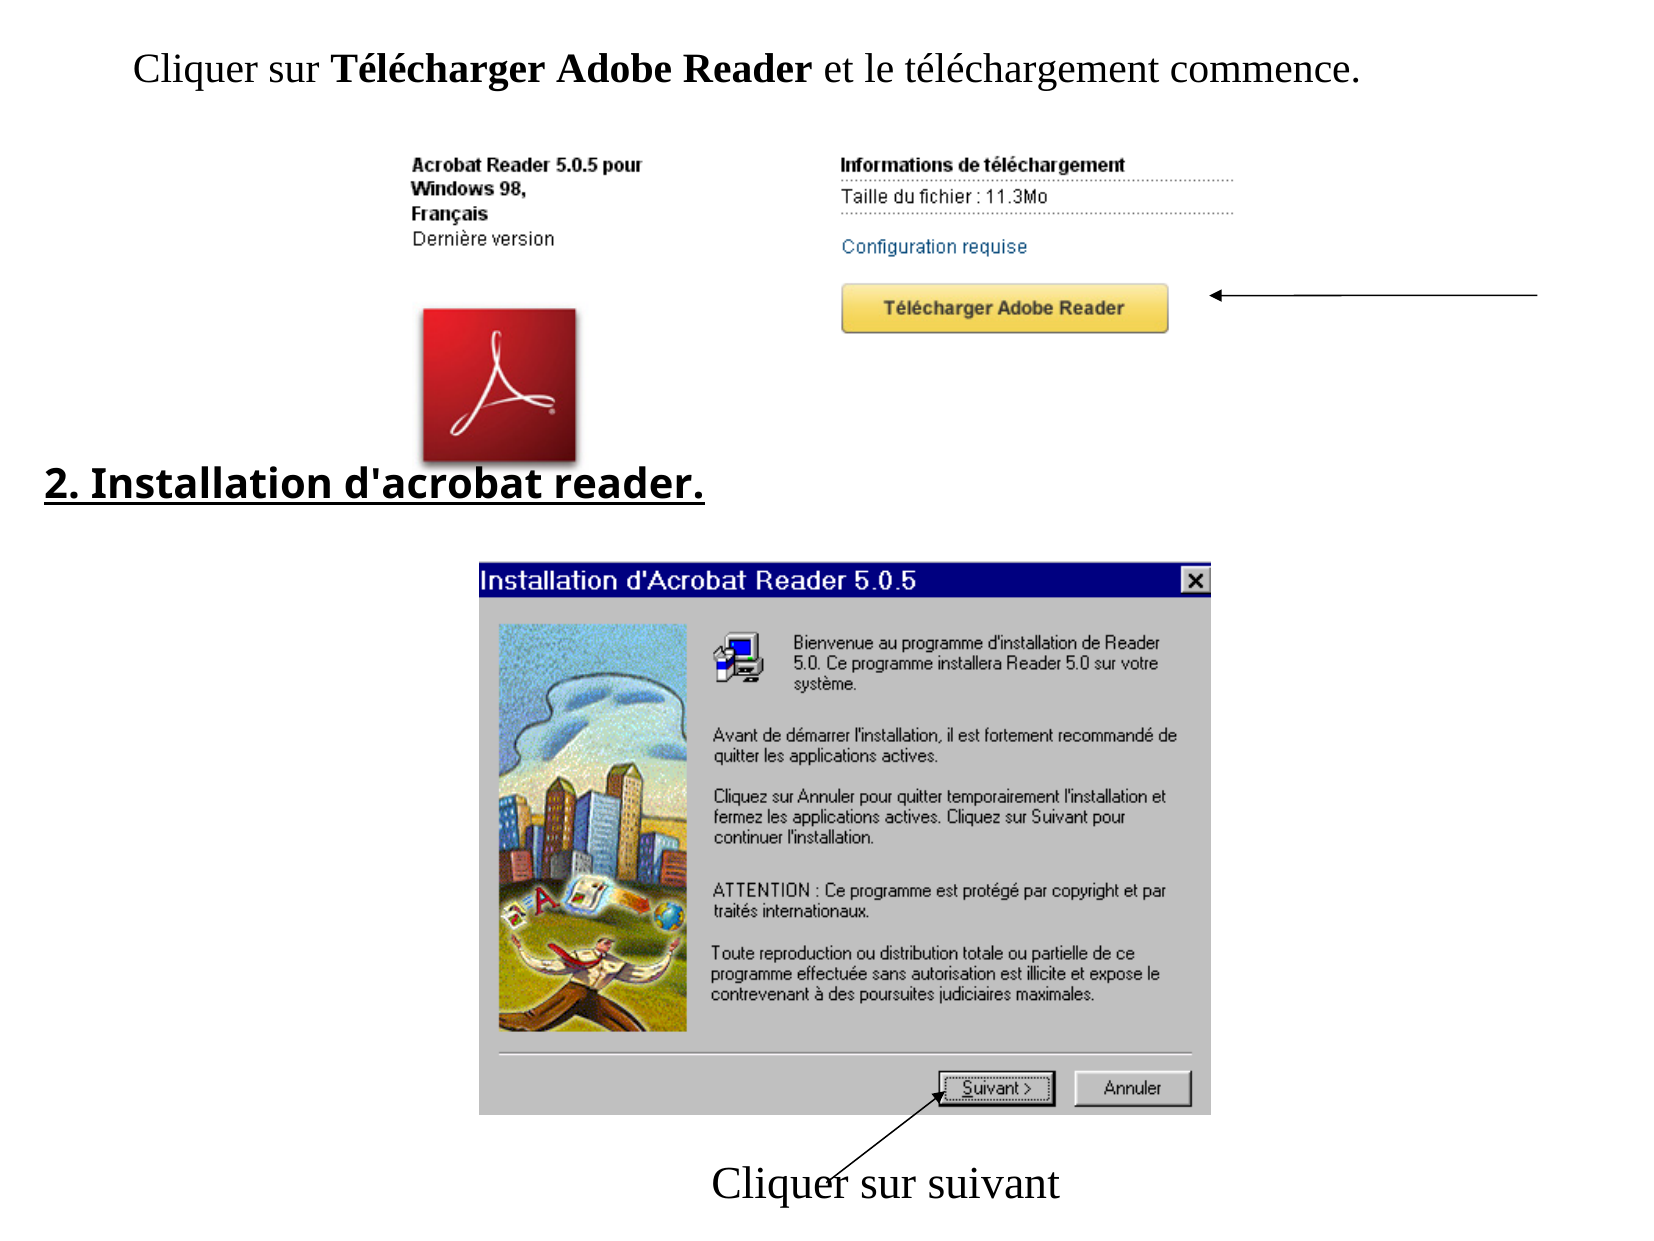

Cliquer sur Télécharger Adobe Reader et le téléchargement commence.
2. Installation d'acrobat reader.
Cliquer sur suivant